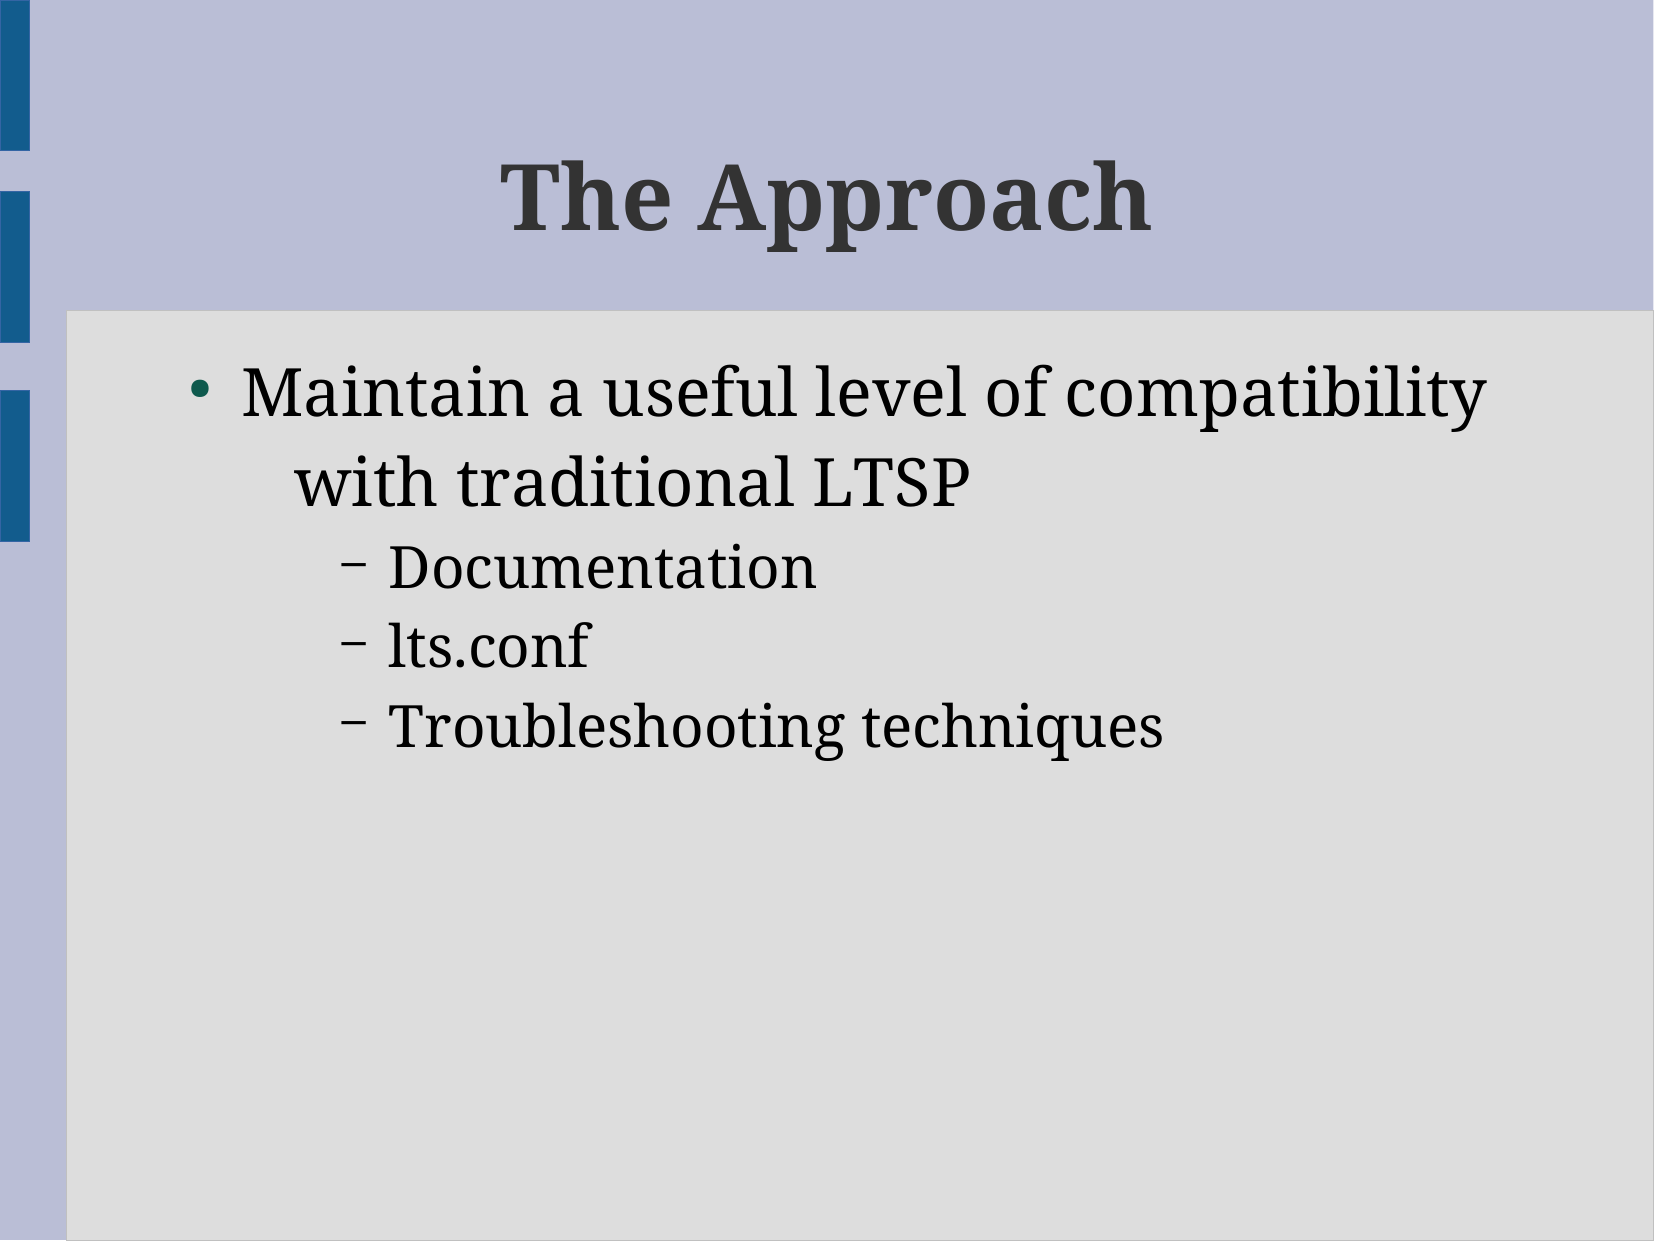

# The Approach
Maintain a useful level of compatibility with traditional LTSP
Documentation
lts.conf
Troubleshooting techniques